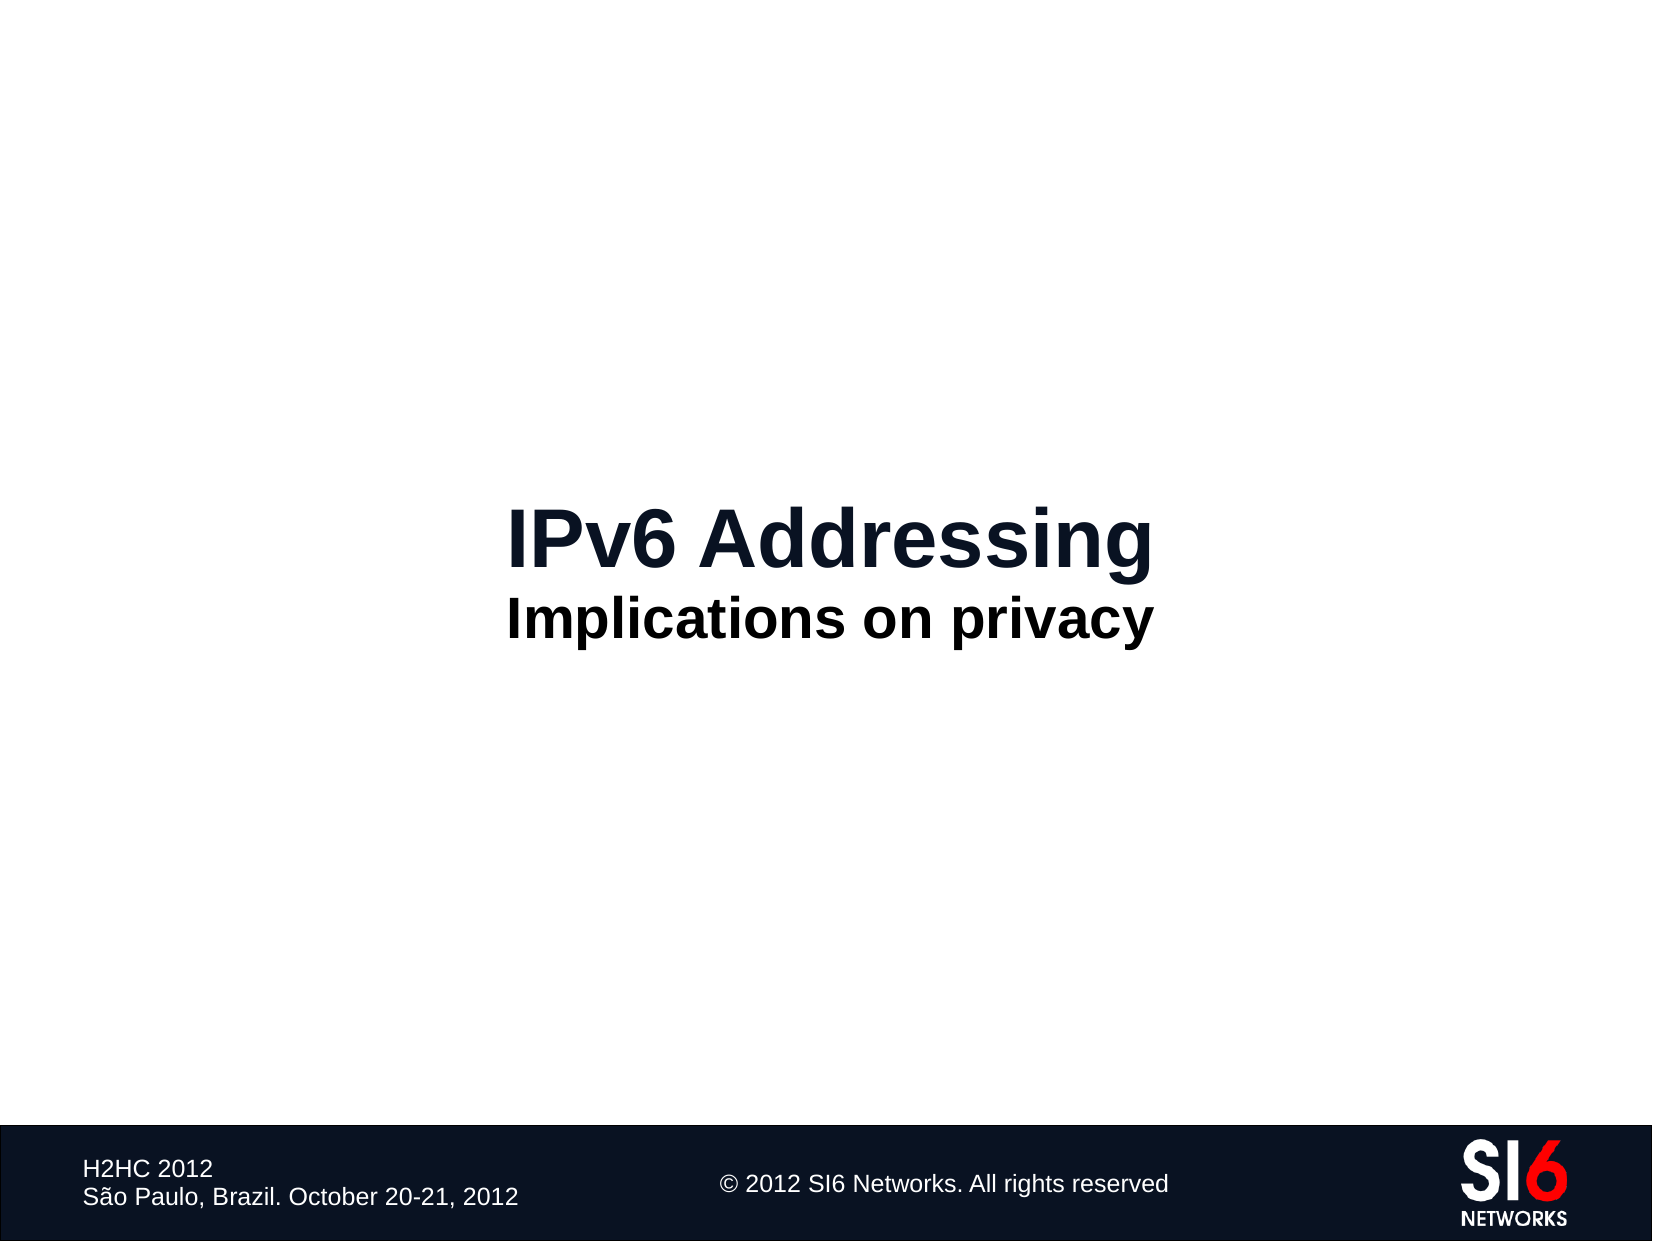

# IPv6 Addressing Implications on privacy
19